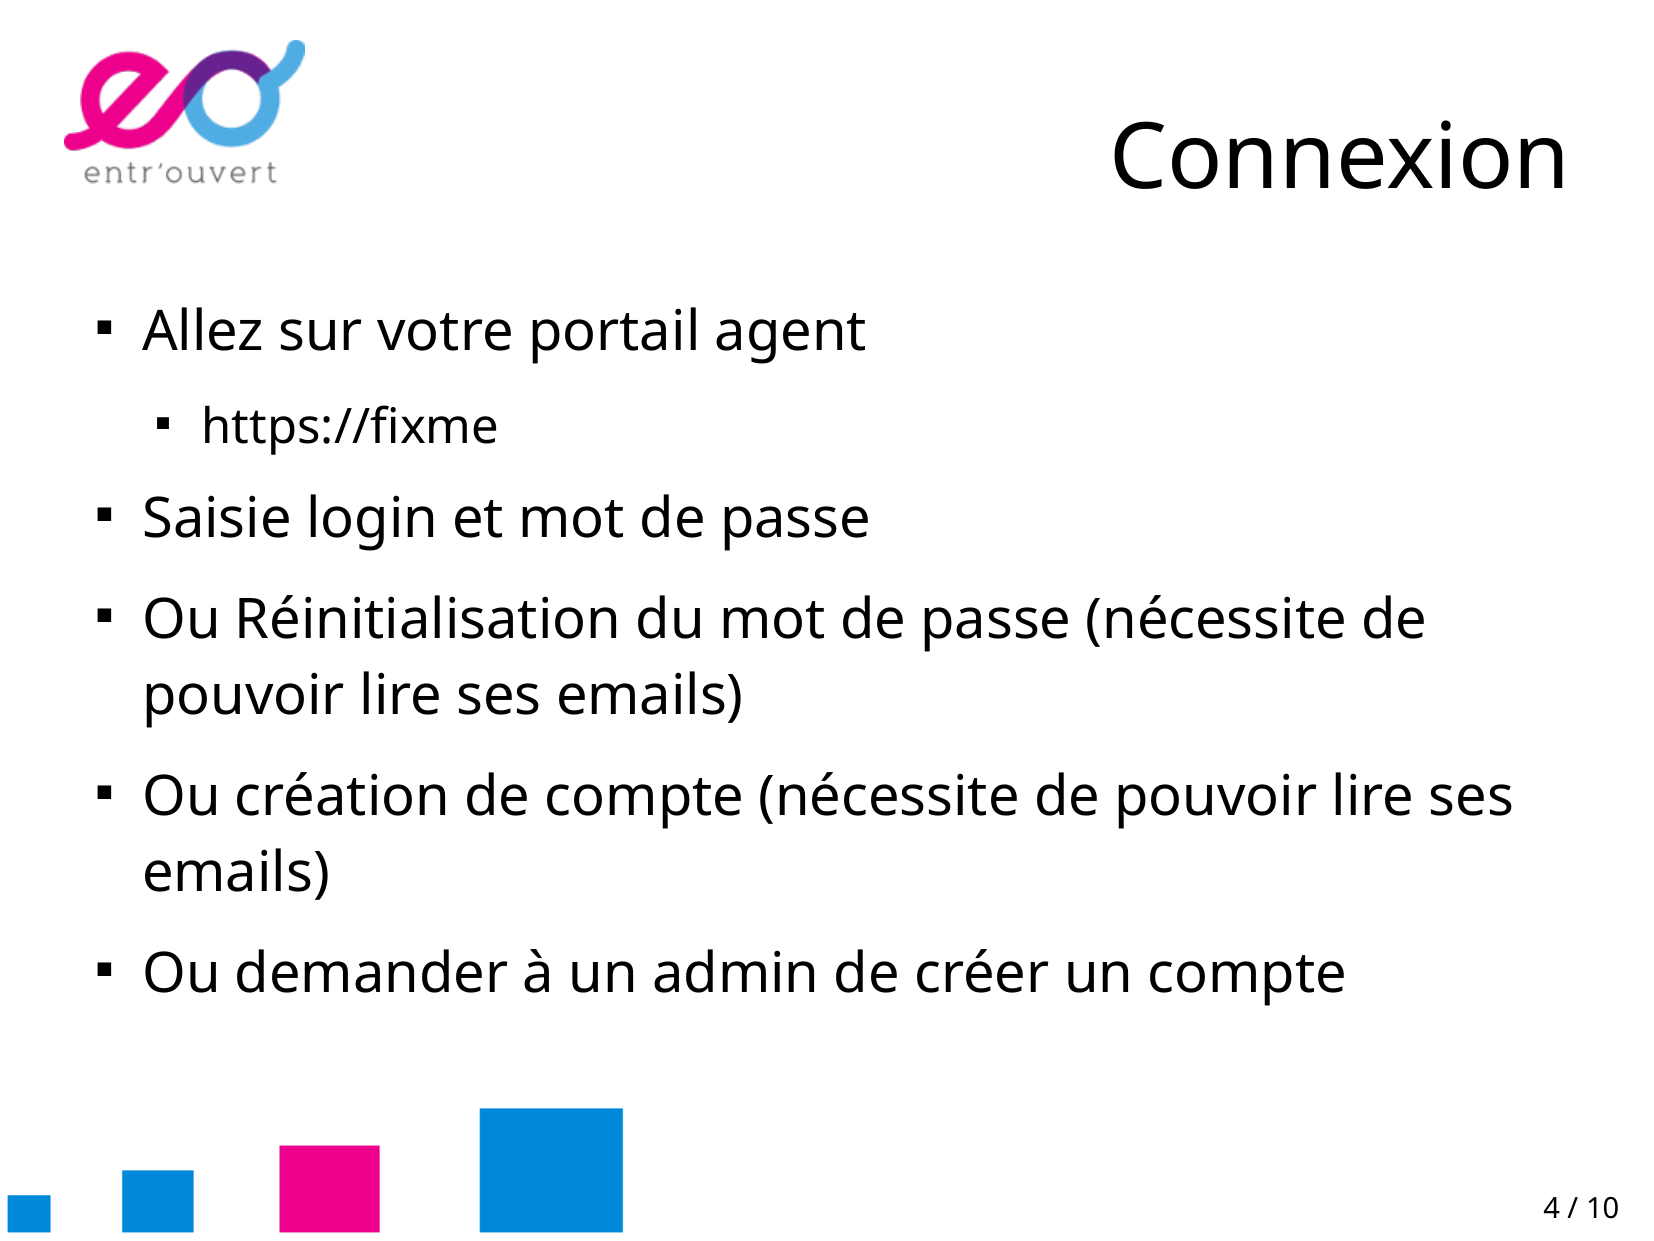

# Connexion
Allez sur votre portail agent
https://fixme
Saisie login et mot de passe
Ou Réinitialisation du mot de passe (nécessite de pouvoir lire ses emails)
Ou création de compte (nécessite de pouvoir lire ses emails)
Ou demander à un admin de créer un compte
4